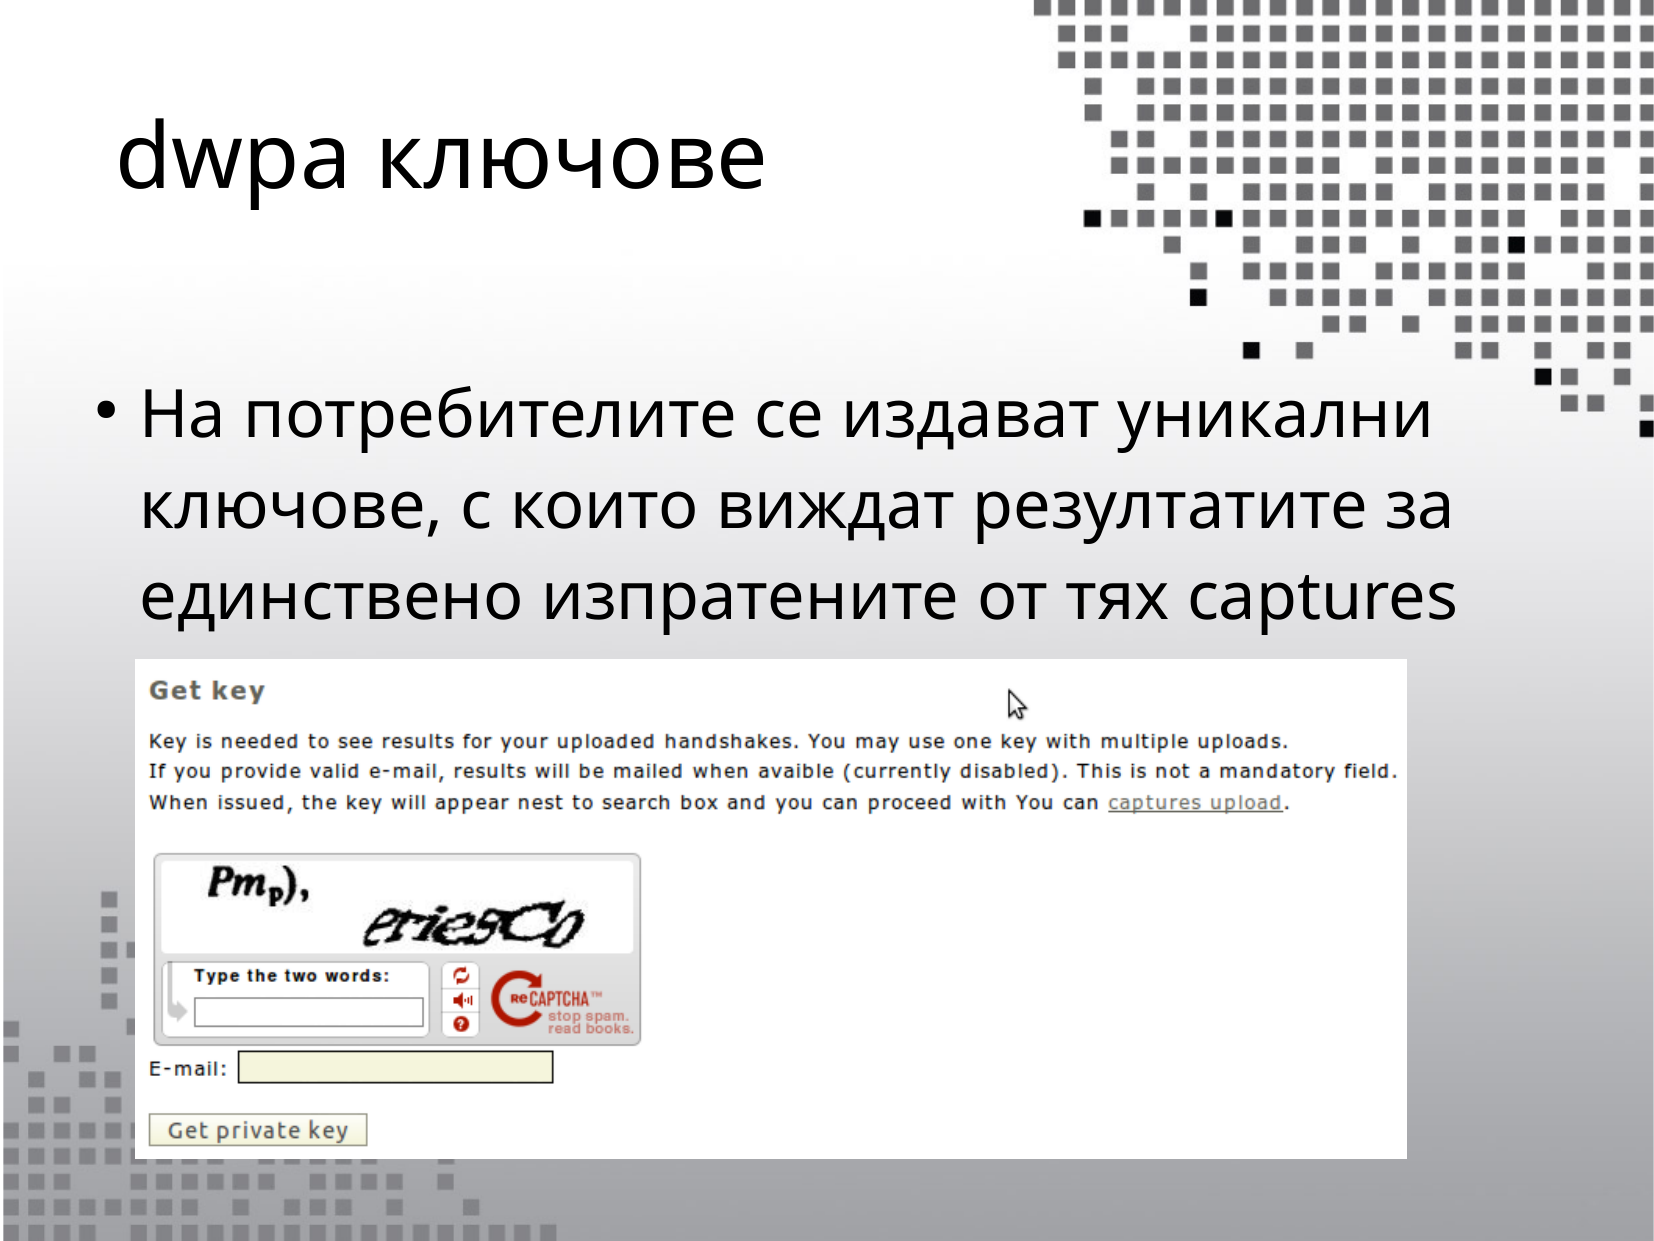

# dwpa ключове
На потребителите се издават уникални ключове, с които виждат резултатите за единствено изпратените от тях captures